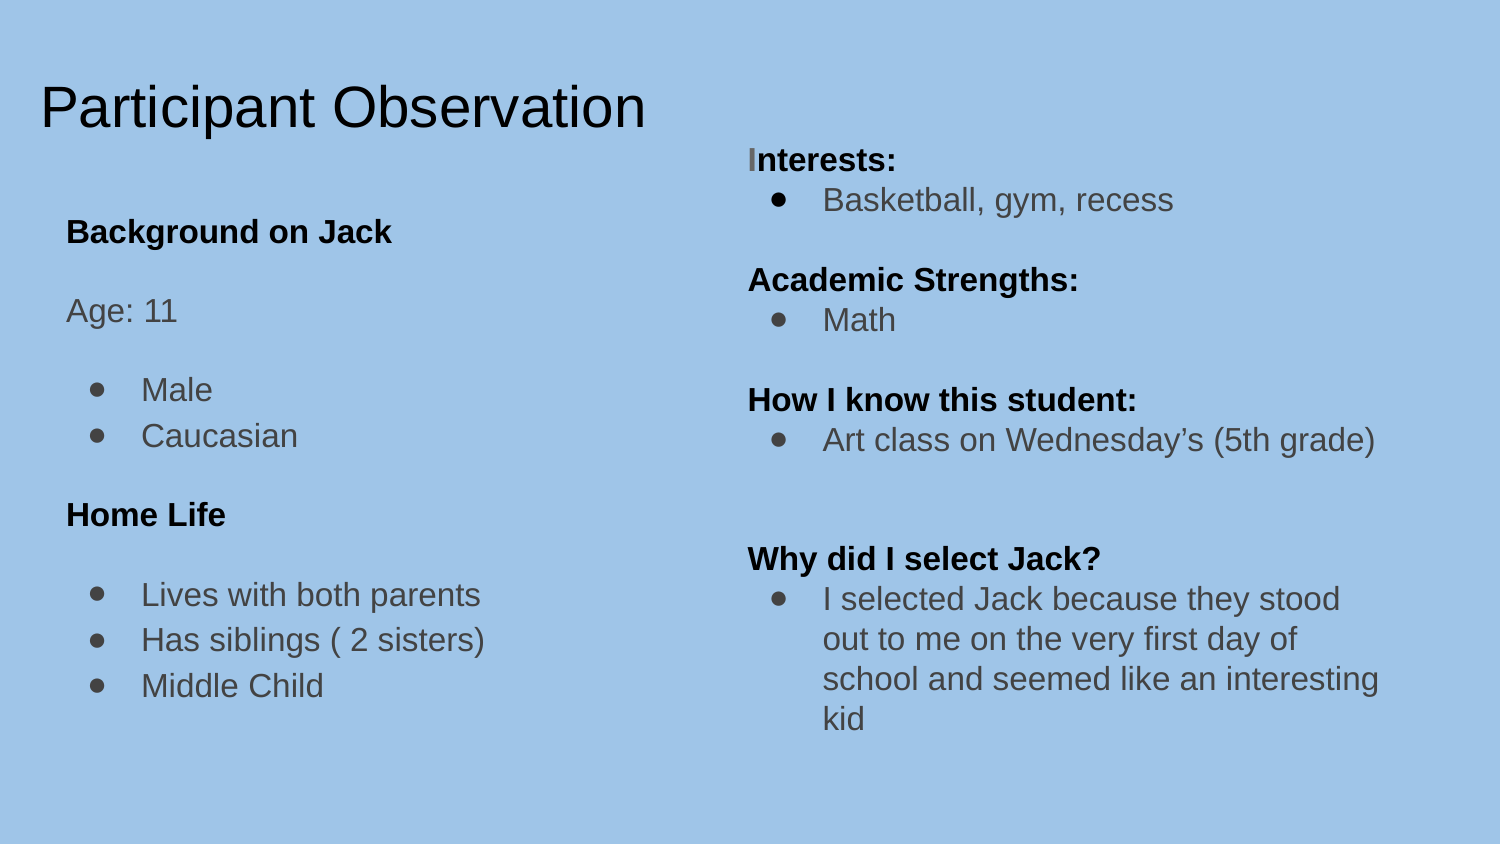

# Participant Observation
Interests:
Basketball, gym, recess
Academic Strengths:
Math
How I know this student:
Art class on Wednesday’s (5th grade)
Why did I select Jack?
I selected Jack because they stood out to me on the very first day of school and seemed like an interesting kid
Background on Jack
Age: 11
Male
Caucasian
Home Life
Lives with both parents
Has siblings ( 2 sisters)
Middle Child